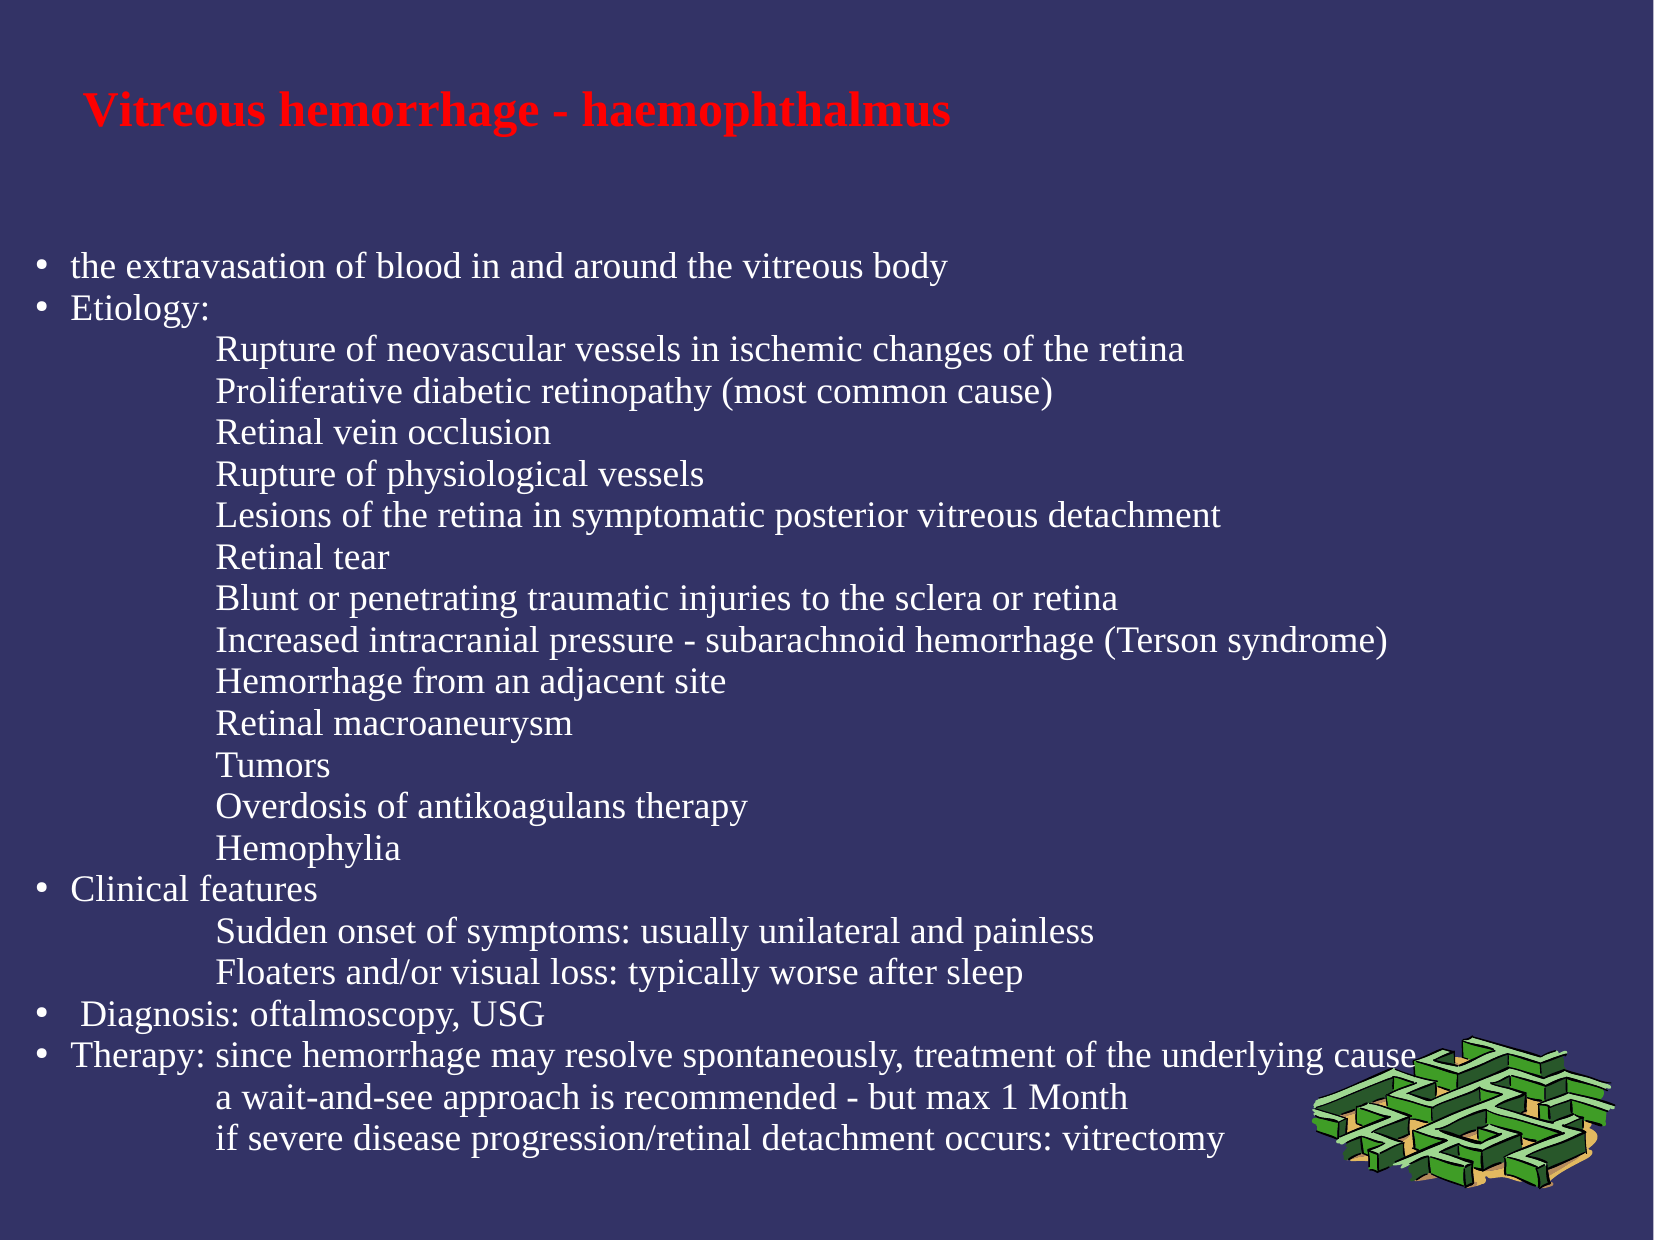

# Vitreous hemorrhage - haemophthalmus
the extravasation of blood in and around the vitreous body
Etiology:
 Rupture of neovascular vessels in ischemic changes of the retina
 Proliferative diabetic retinopathy (most common cause)
 Retinal vein occlusion
 Rupture of physiological vessels
 Lesions of the retina in symptomatic posterior vitreous detachment
 Retinal tear
 Blunt or penetrating traumatic injuries to the sclera or retina
 Increased intracranial pressure - subarachnoid hemorrhage (Terson syndrome)
 Hemorrhage from an adjacent site
 Retinal macroaneurysm
 Tumors
 Overdosis of antikoagulans therapy
 Hemophylia
Clinical features
 Sudden onset of symptoms: usually unilateral and painless
 Floaters and/or visual loss: typically worse after sleep
 Diagnosis: oftalmoscopy, USG
Therapy: since hemorrhage may resolve spontaneously, treatment of the underlying cause
 a wait-and-see approach is recommended - but max 1 Month
 if severe disease progression/retinal detachment occurs: vitrectomy